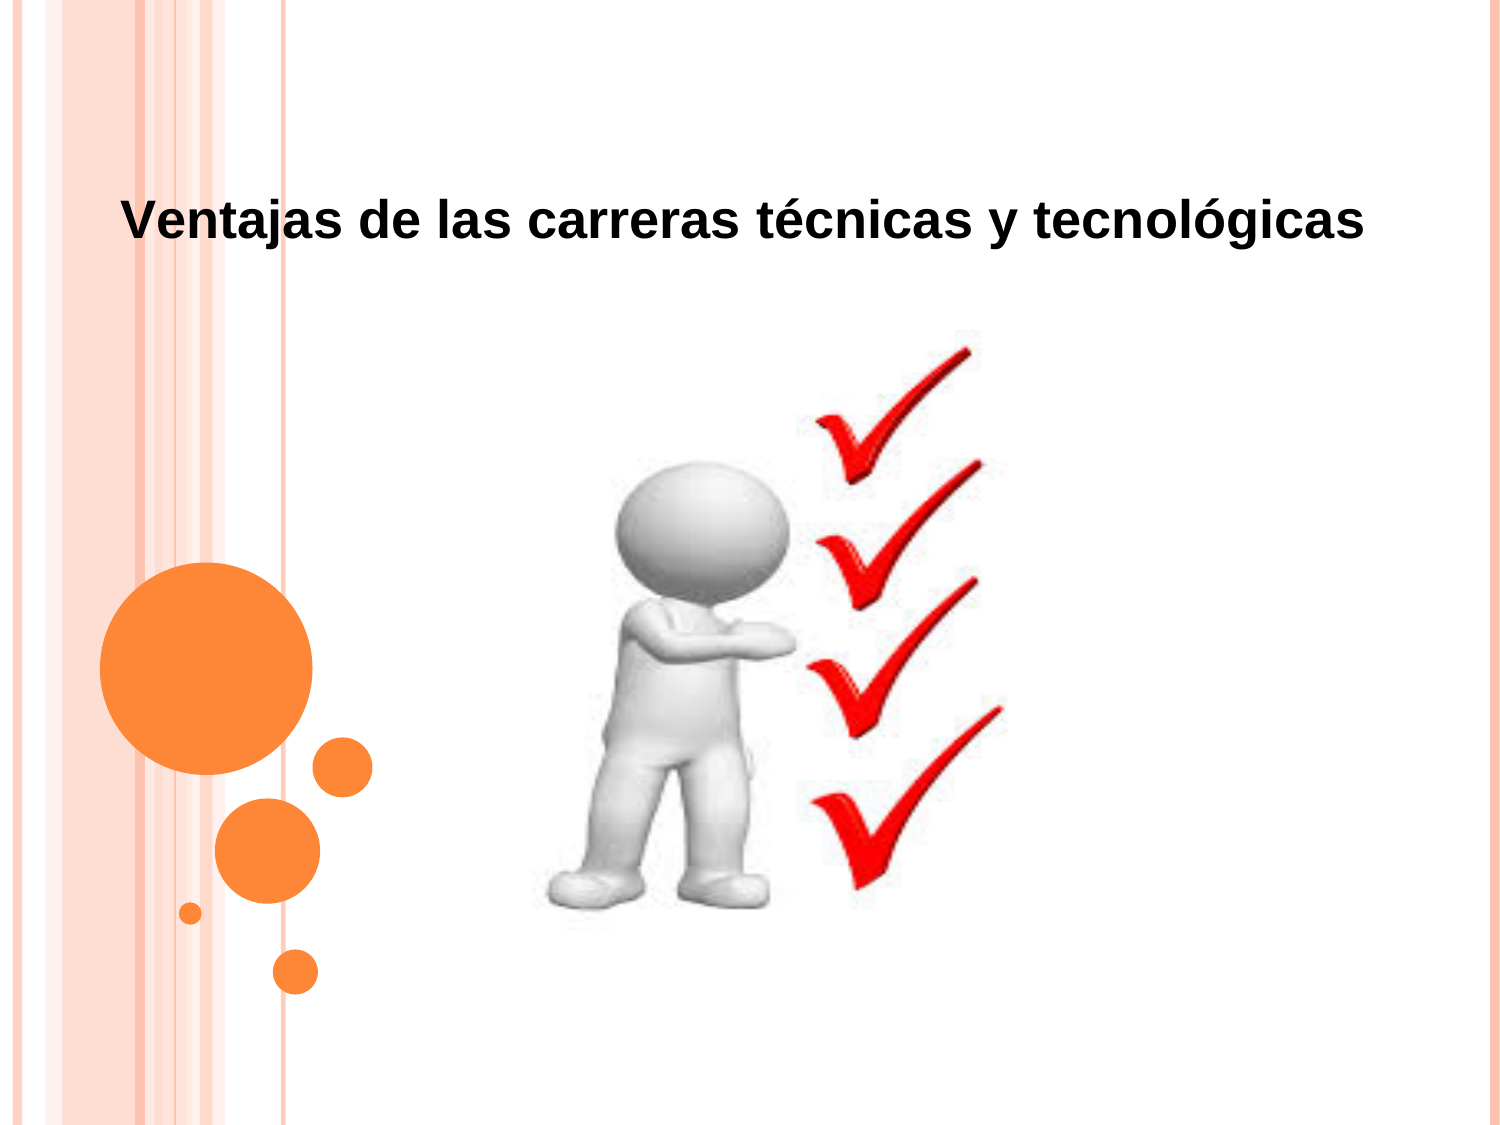

Ventajas de las carreras técnicas y tecnológicas